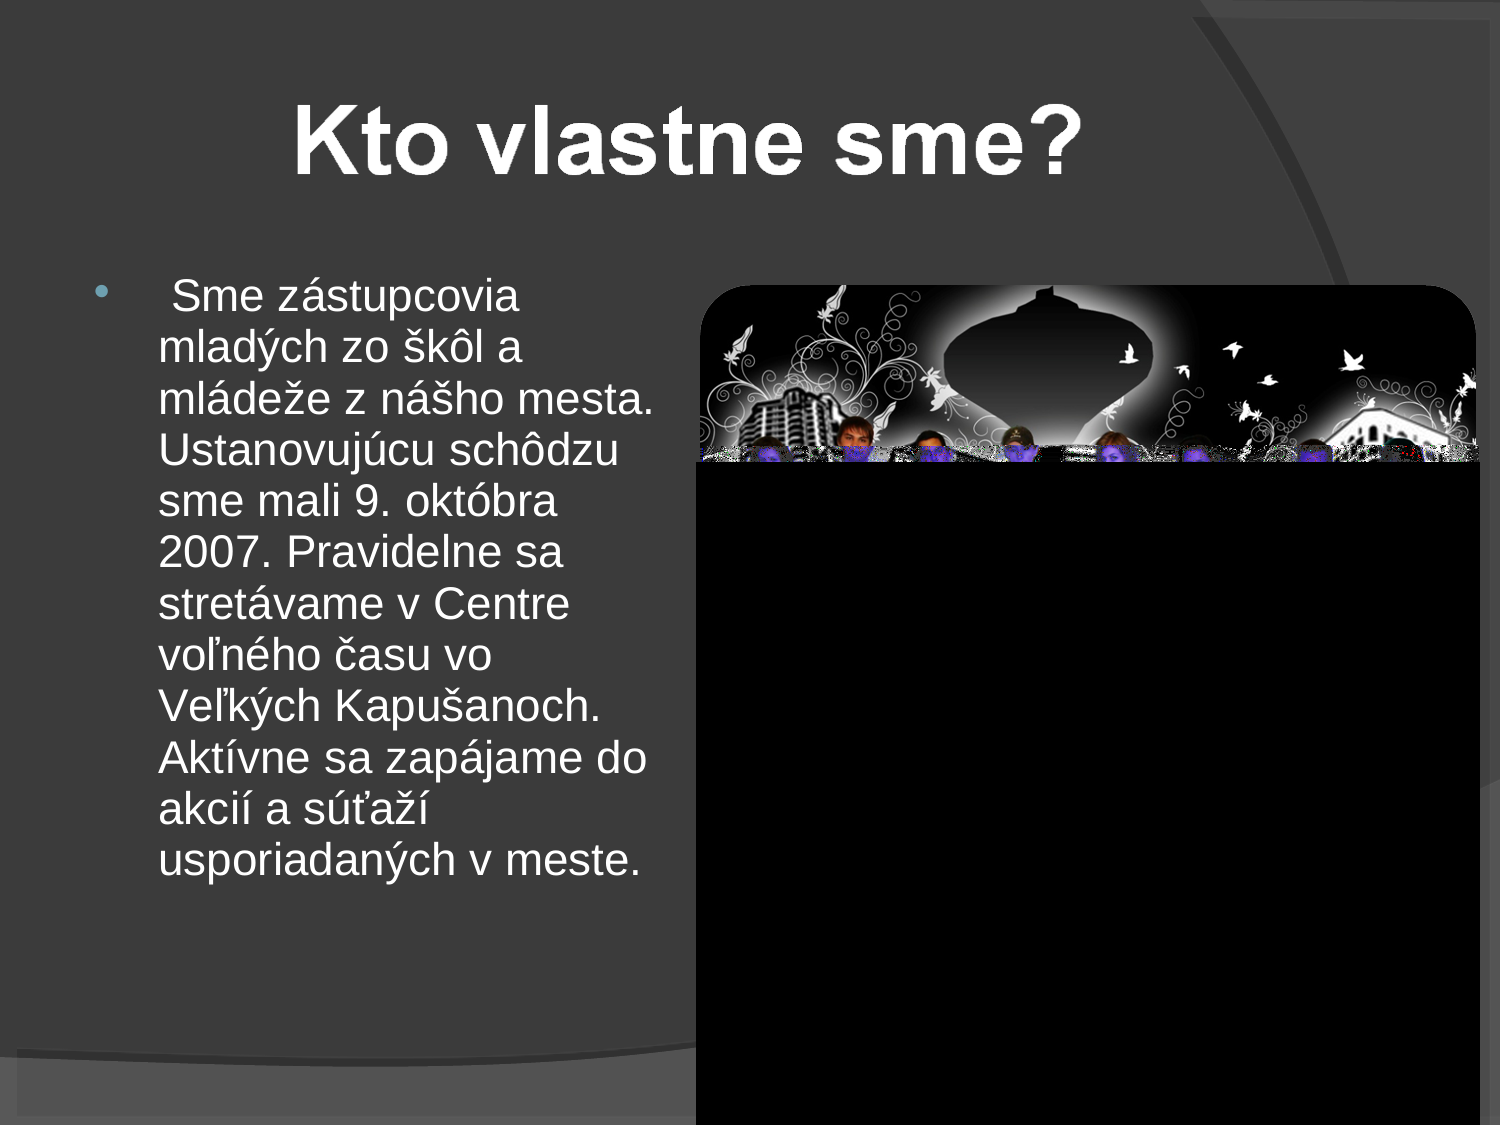

# Sme zástupcovia mladých zo škôl a mládeže z nášho mesta. Ustanovujúcu schôdzu sme mali 9. októbra 2007. Pravidelne sa stretávame v Centre voľného času vo Veľkých Kapušanoch. Aktívne sa zapájame do akcií a súťaží usporiadaných v meste.